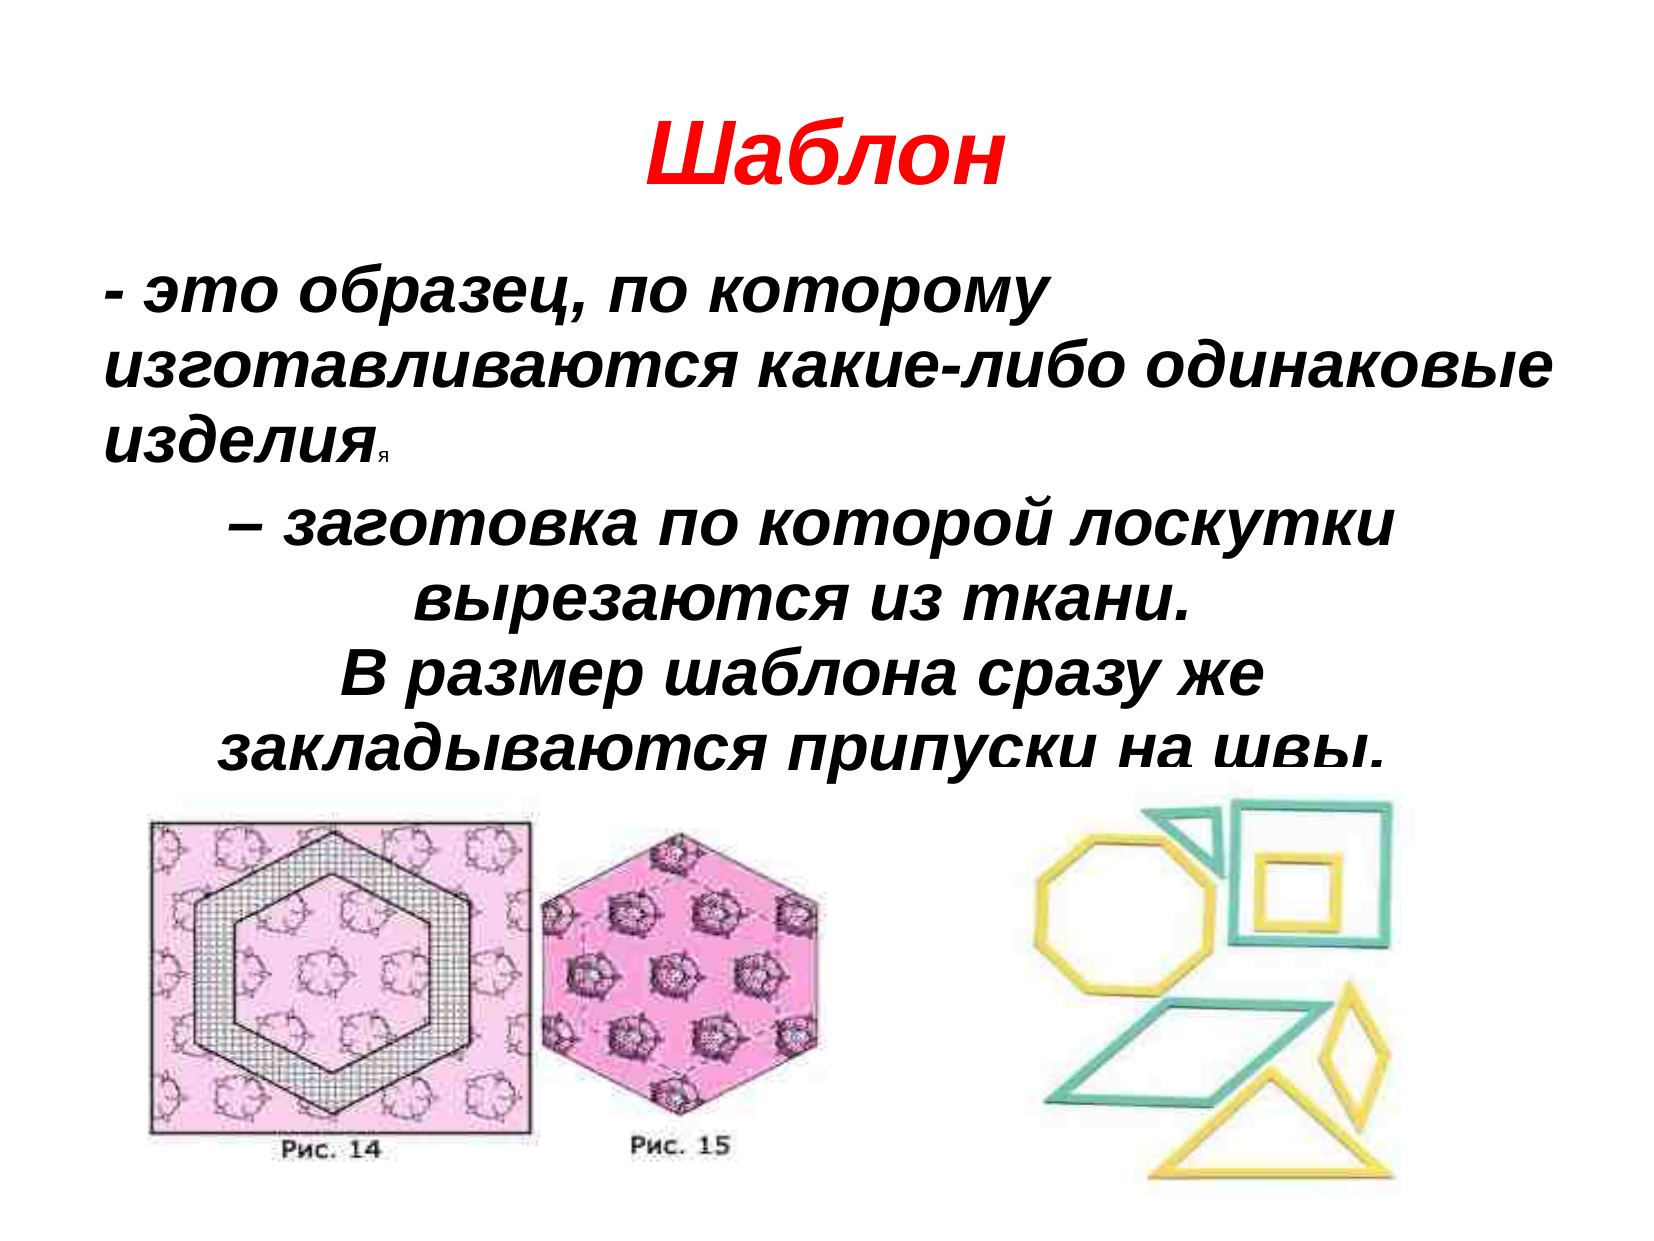

# Шаблон
- это образец, по которому изготавливаются какие-либо одинаковые изделияя
 – заготовка по которой лоскутки вырезаются из ткани.
В размер шаблона сразу же закладываются припуски на швы.